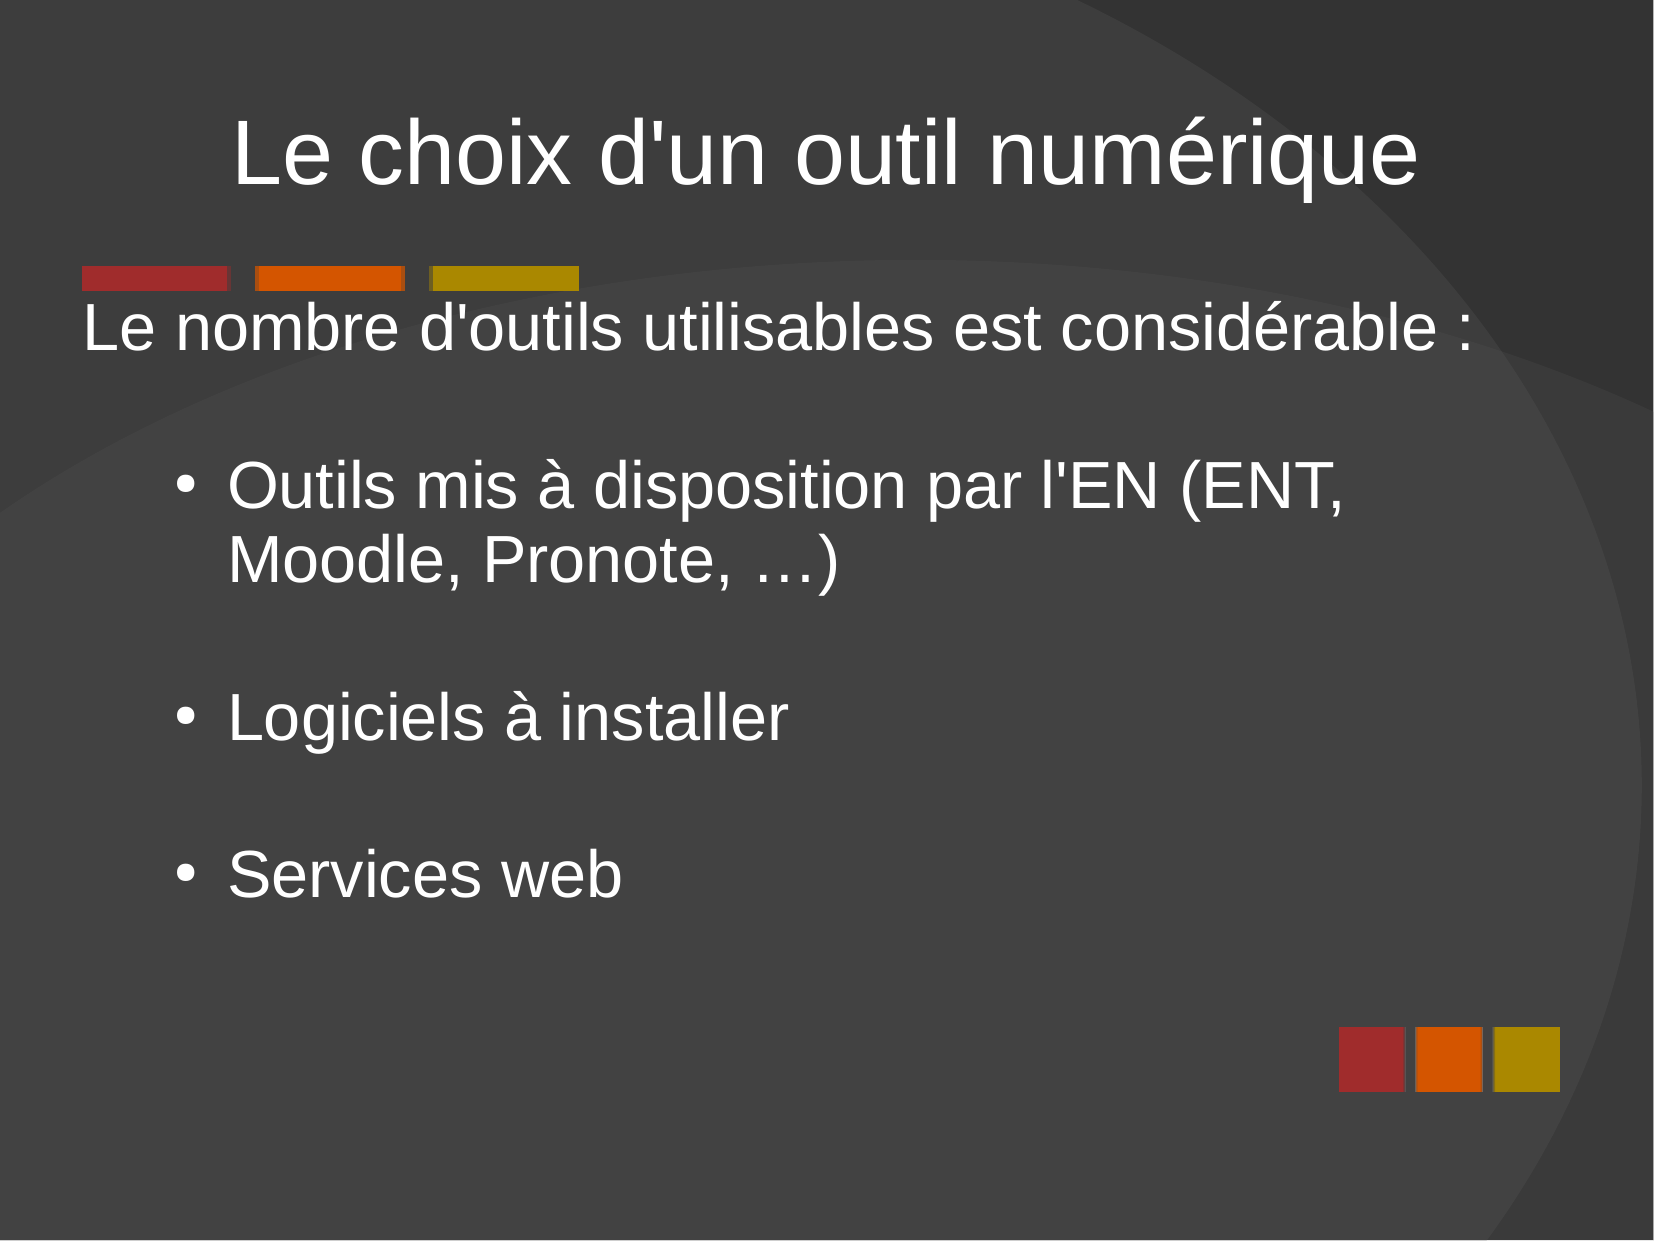

# Le choix d'un outil numérique
Le nombre d'outils utilisables est considérable :
Outils mis à disposition par l'EN (ENT, Moodle, Pronote, …)
Logiciels à installer
Services web